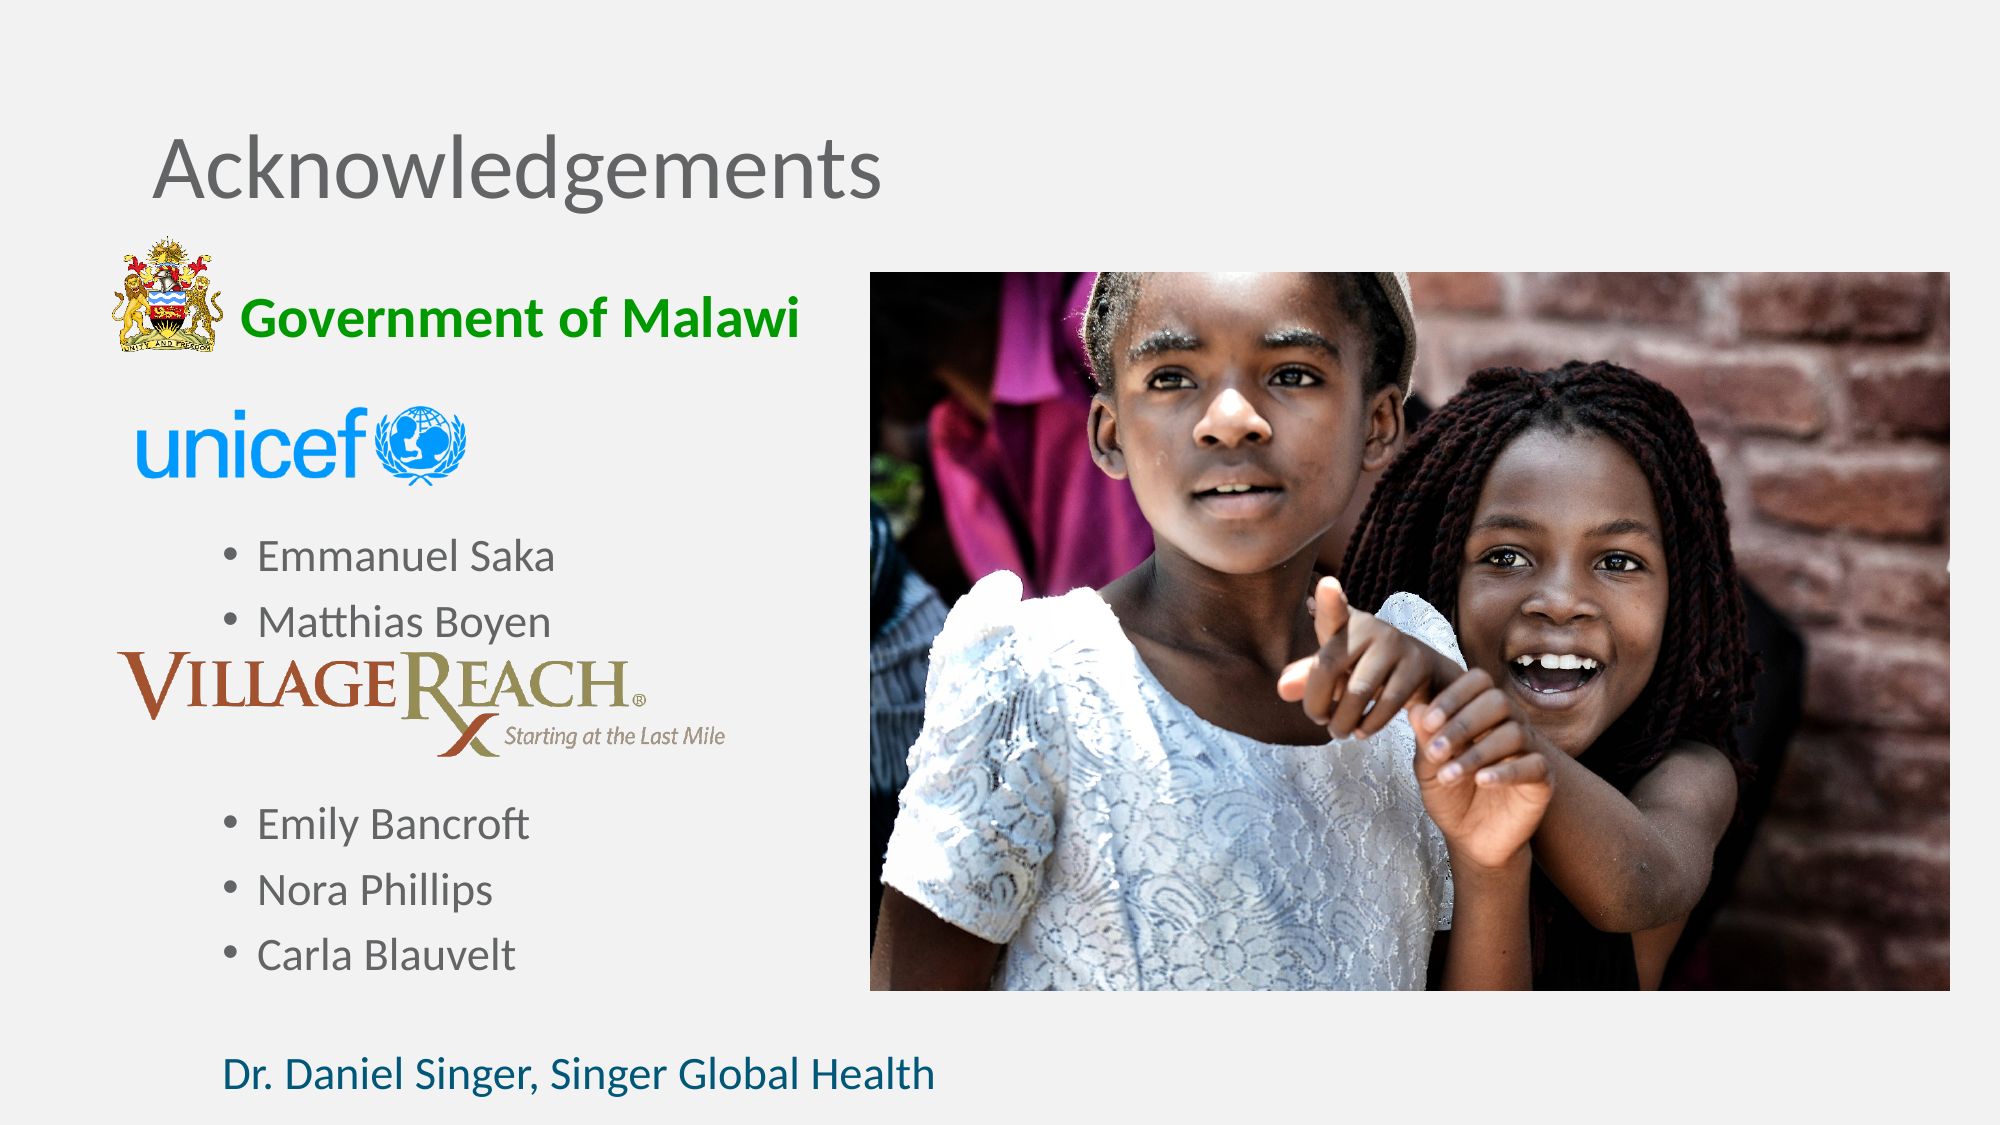

# Acknowledgements
Government of Malawi
Emmanuel Saka
Matthias Boyen
Emily Bancroft
Nora Phillips
Carla Blauvelt
Dr. Daniel Singer, Singer Global Health